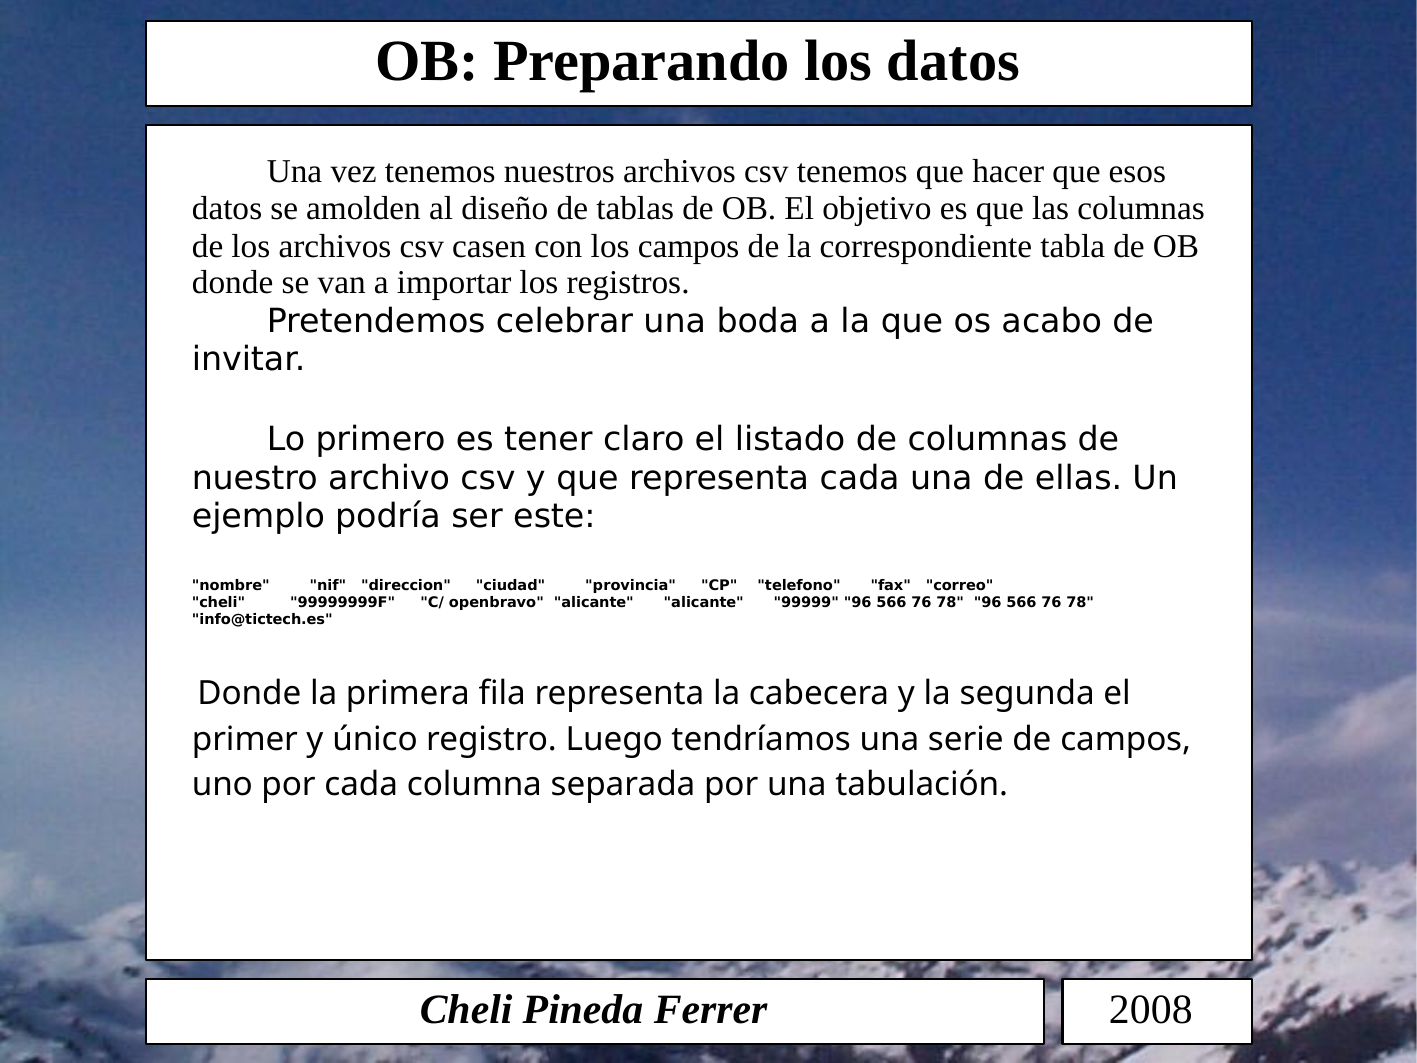

OB: Preparando los datos
	Una vez tenemos nuestros archivos csv tenemos que hacer que esos datos se amolden al diseño de tablas de OB. El objetivo es que las columnas de los archivos csv casen con los campos de la correspondiente tabla de OB donde se van a importar los registros.
	Pretendemos celebrar una boda a la que os acabo de invitar.
	Lo primero es tener claro el listado de columnas de nuestro archivo csv y que representa cada una de ellas. Un ejemplo podría ser este:
"nombre" "nif" "direccion" "ciudad" "provincia" "CP" "telefono" "fax" "correo"
"cheli" "99999999F" "C/ openbravo" "alicante" "alicante" "99999" "96 566 76 78" "96 566 76 78" "info@tictech.es"
 Donde la primera fila representa la cabecera y la segunda el primer y único registro. Luego tendríamos una serie de campos, uno por cada columna separada por una tabulación.
Cheli Pineda Ferrer
2008